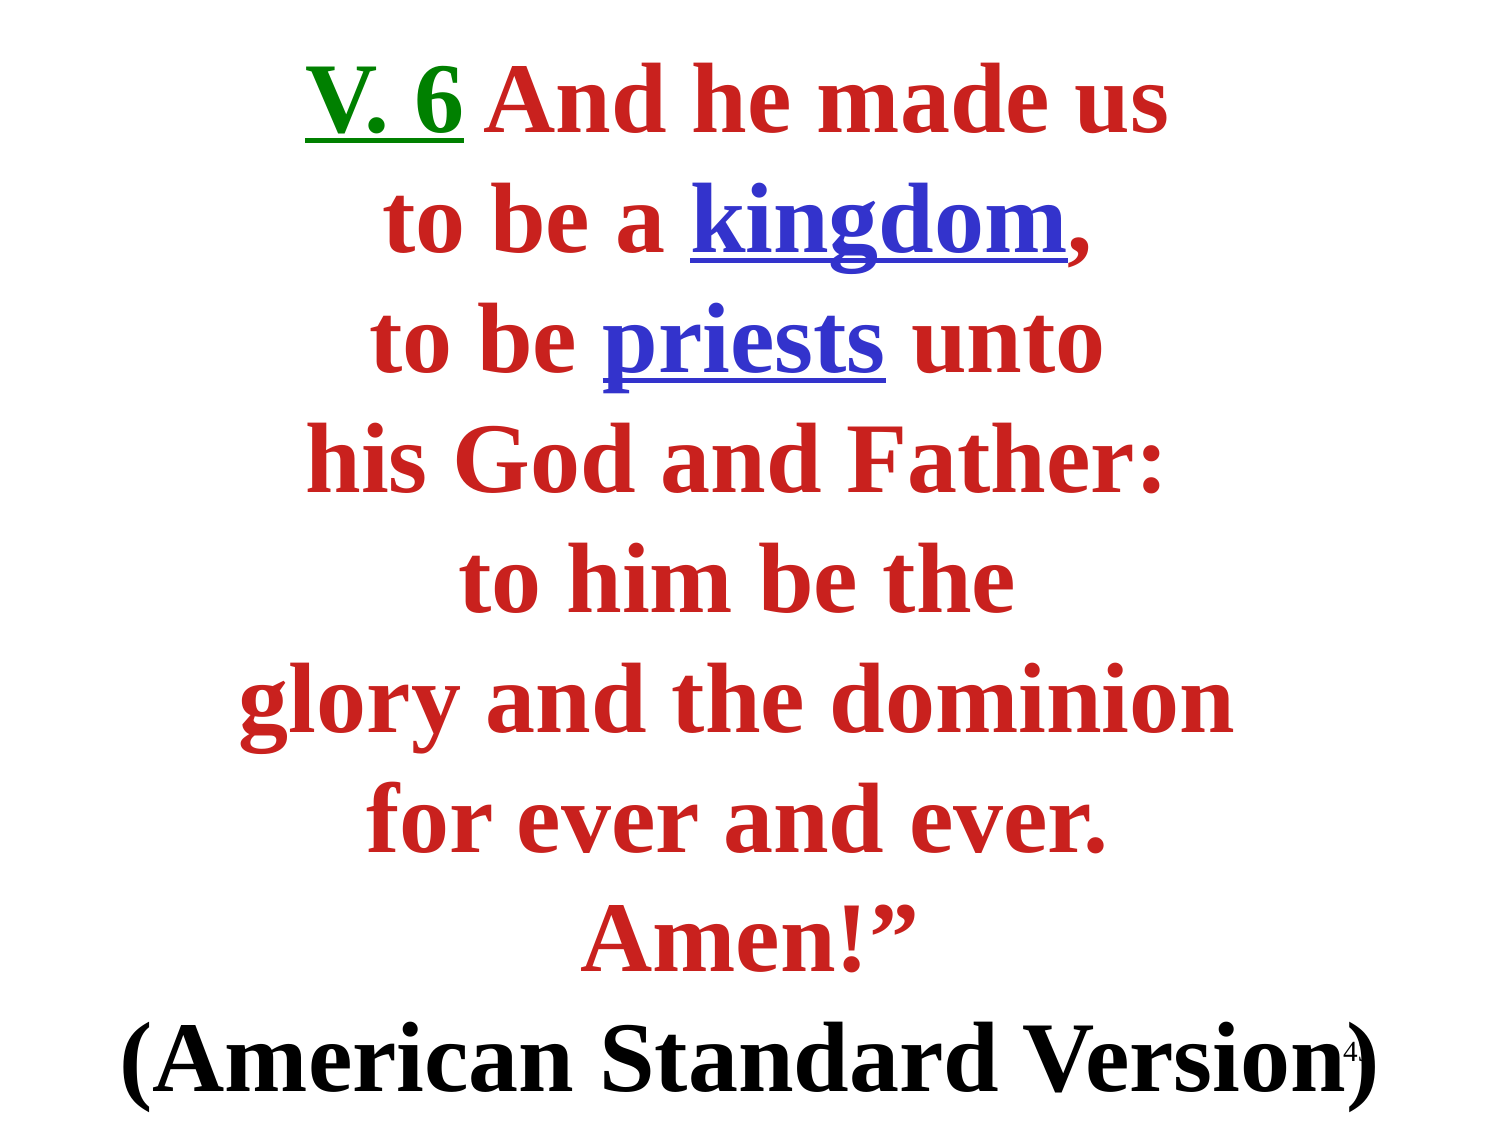

V. 6 And he made us
to be a kingdom,
to be priests unto
his God and Father:
to him be the
glory and the dominion
for ever and ever.
Amen!”
(American Standard Version)